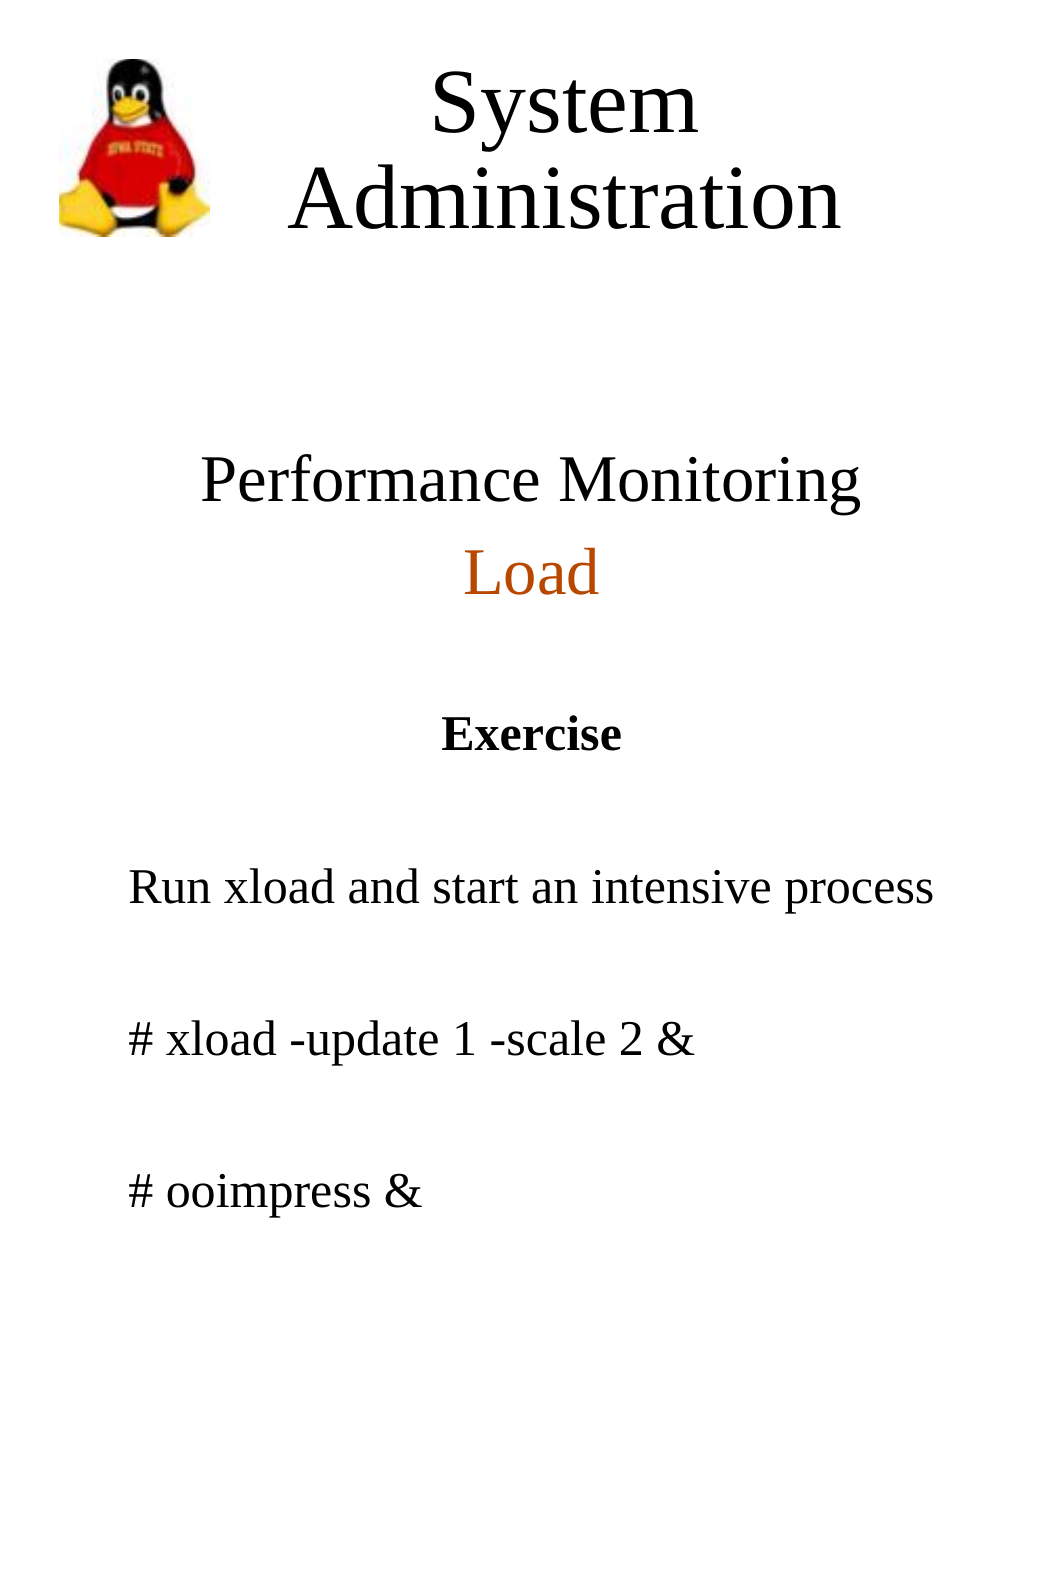

# System Administration
Performance Monitoring
Load
Exercise
Run xload and start an intensive process
# xload -update 1 -scale 2 &
# ooimpress &